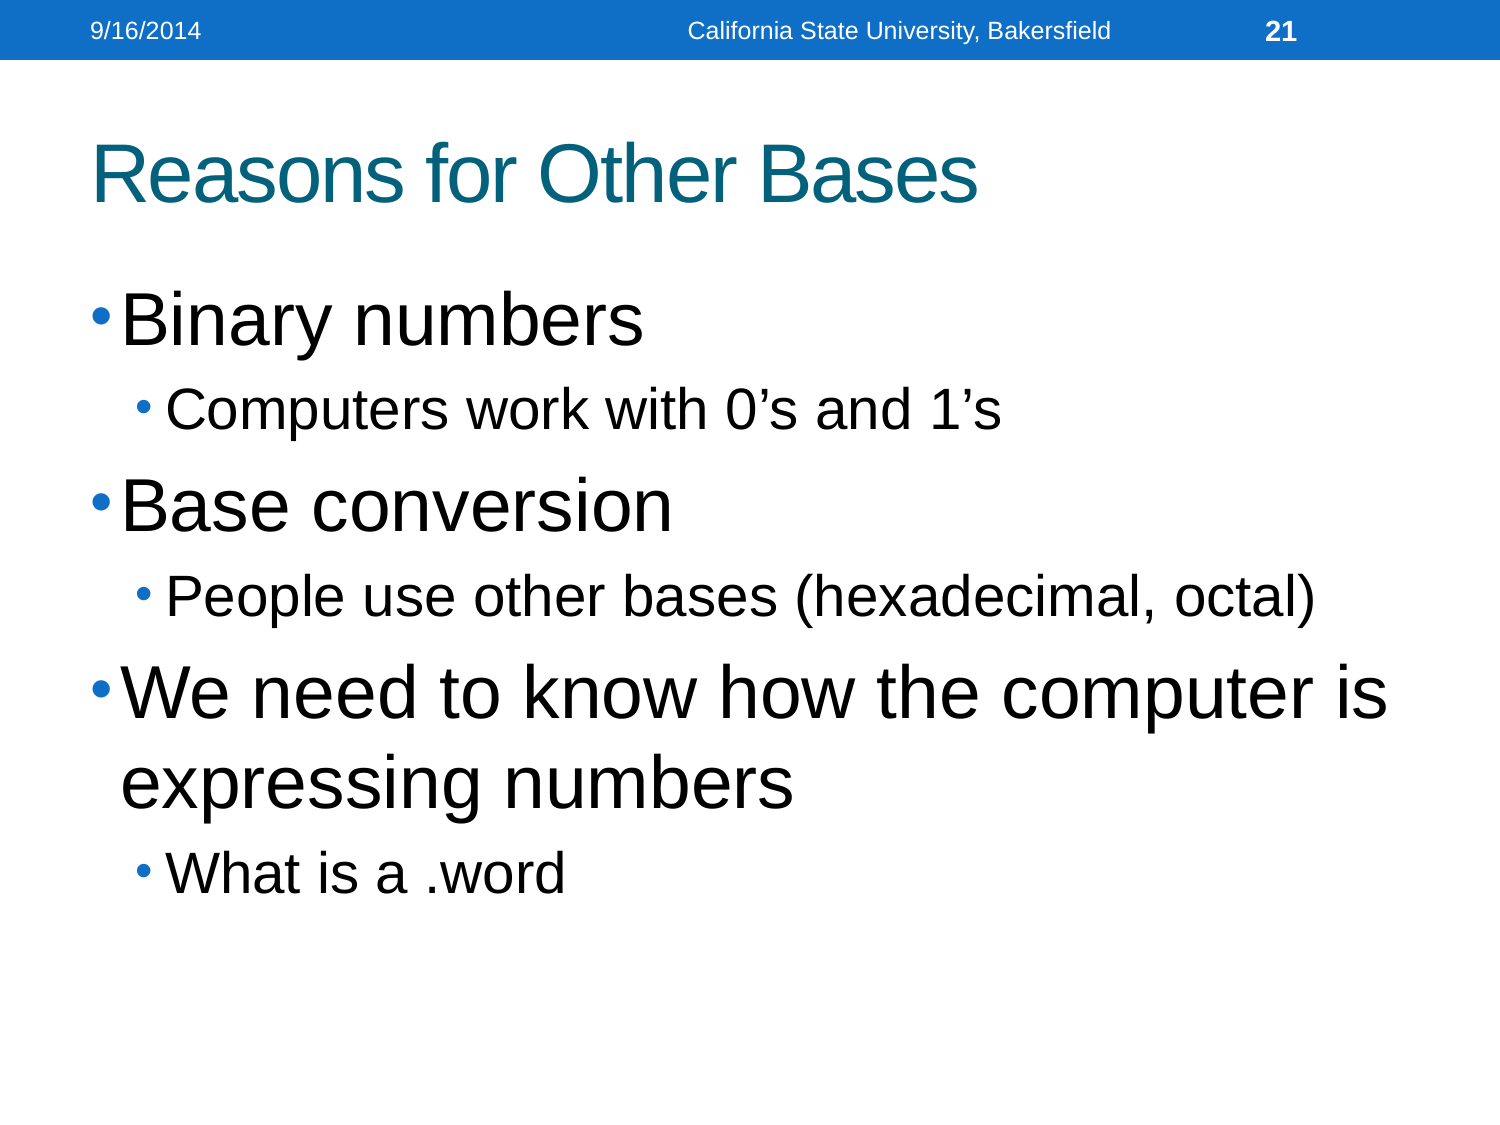

9/16/2014
California State University, Bakersfield
# Reasons for Other Bases
Binary numbers
Computers work with 0’s and 1’s
Base conversion
People use other bases (hexadecimal, octal)
We need to know how the computer is expressing numbers
What is a .word